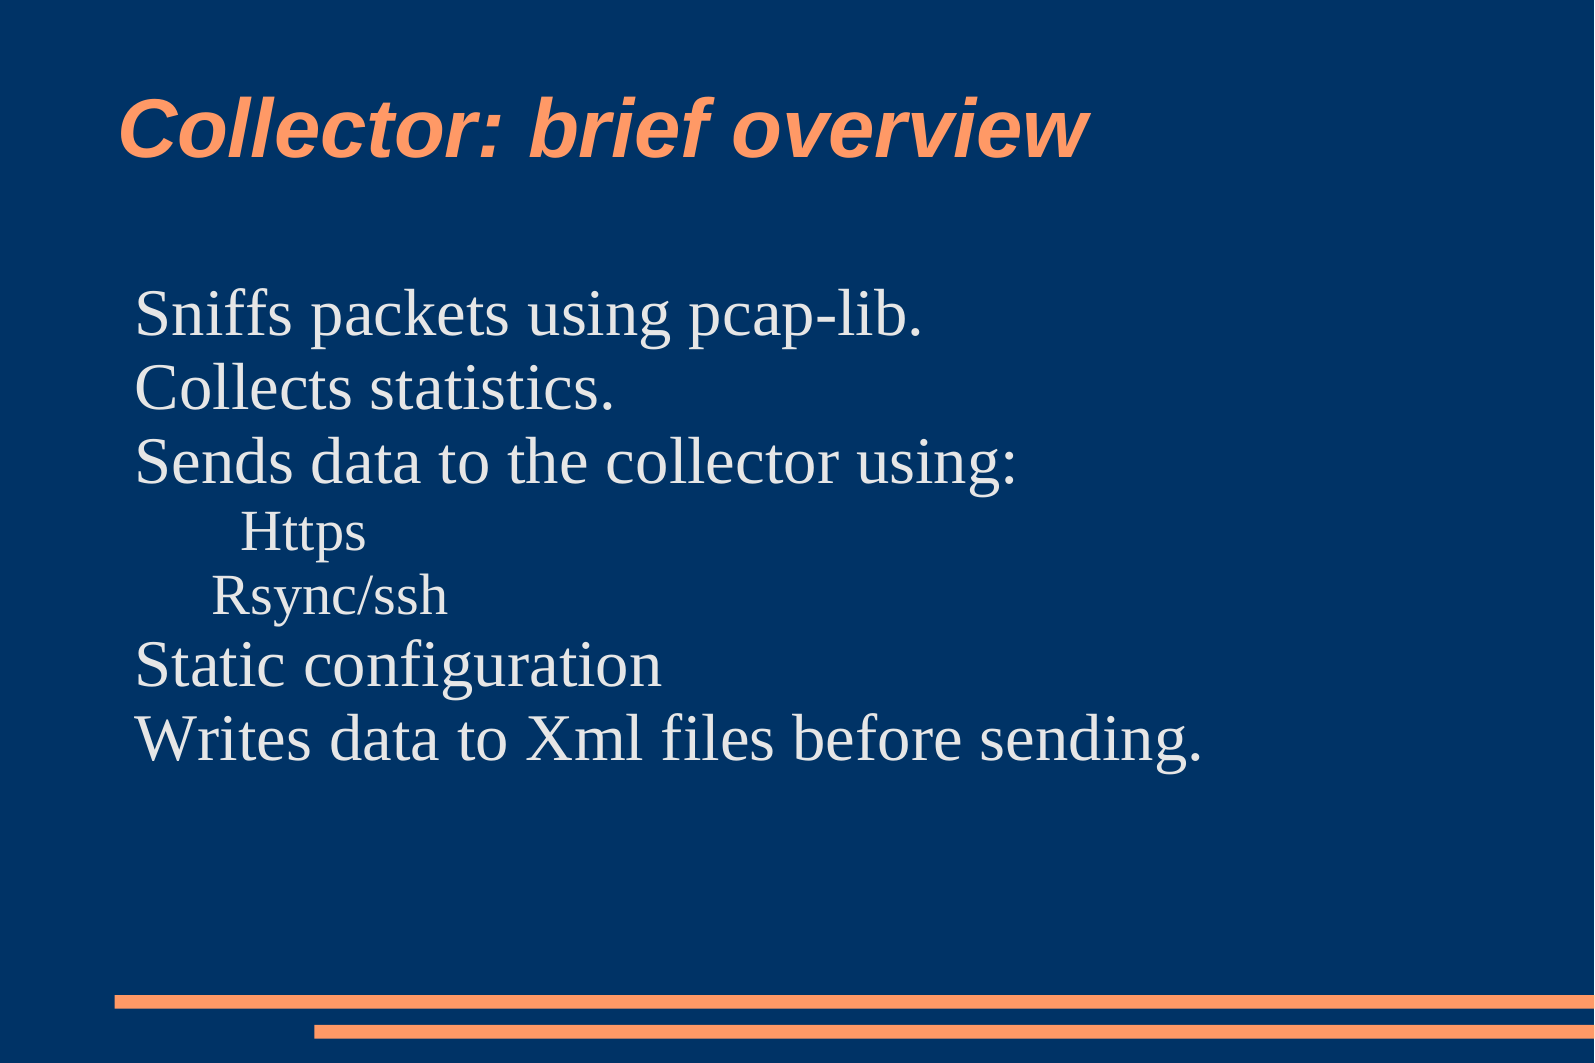

# Collector: brief overview
Sniffs packets using pcap-lib.
Collects statistics.
Sends data to the collector using:
 Https
Rsync/ssh
Static configuration
Writes data to Xml files before sending.